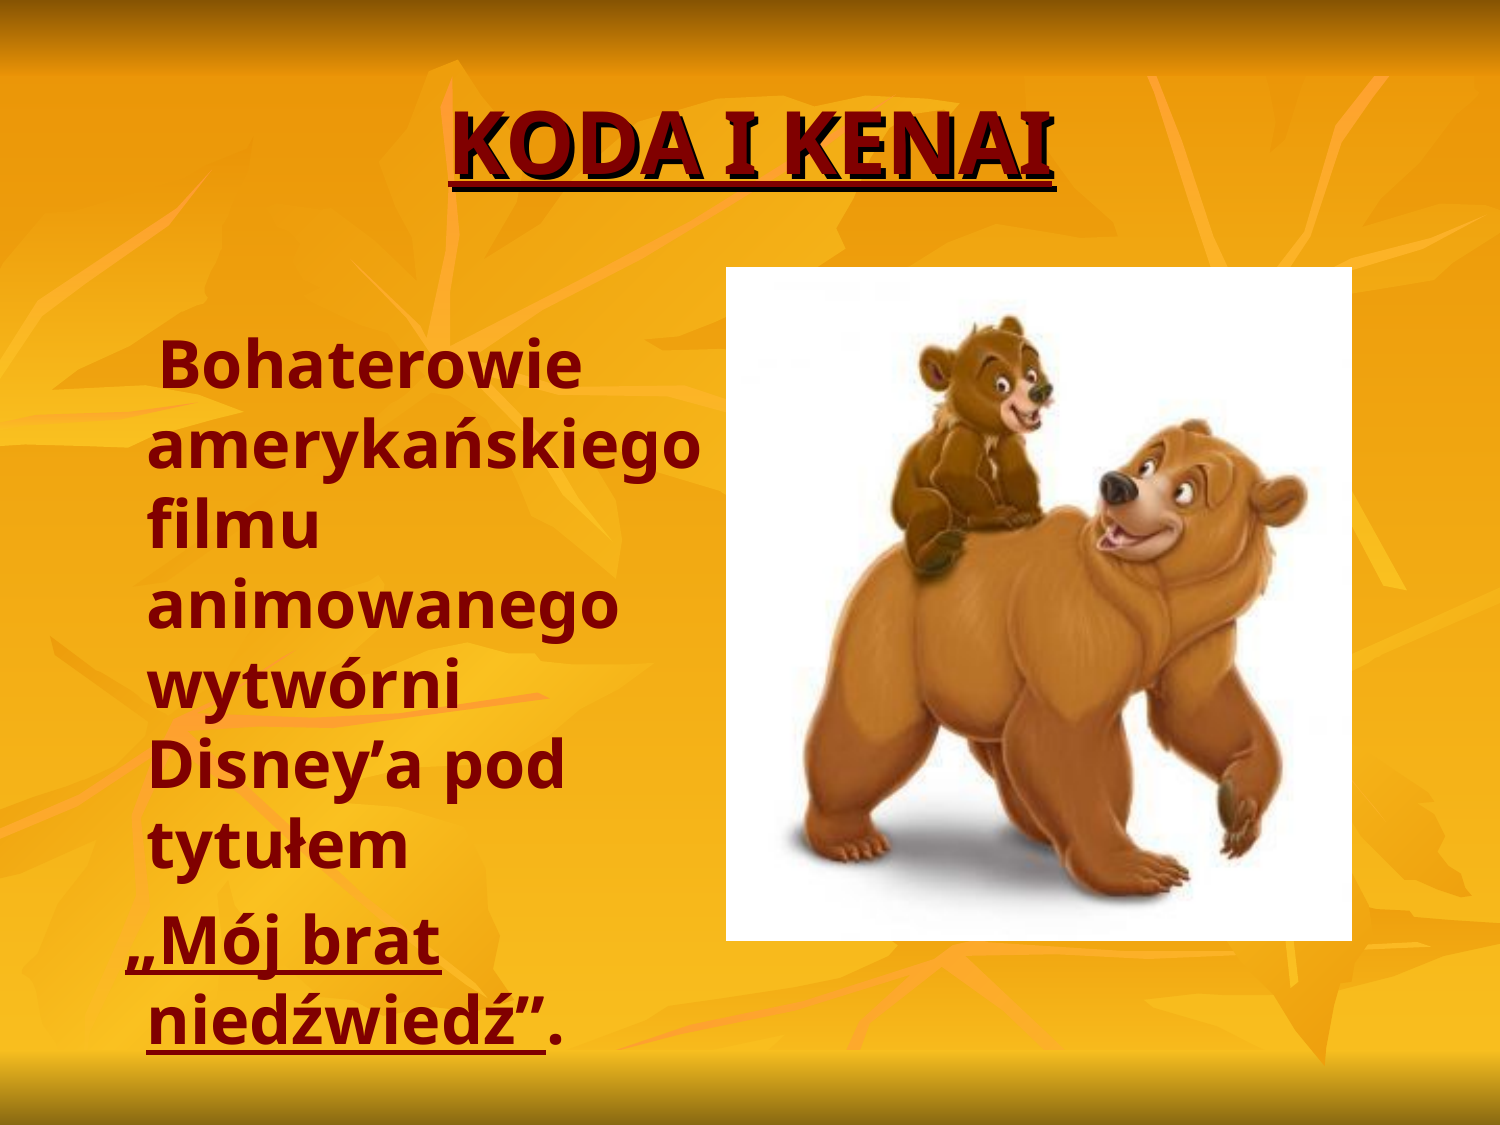

# KODA I KENAI
 Bohaterowie amerykańskiego filmu animowanego wytwórni Disney’a pod tytułem
 „Mój brat niedźwiedź”.